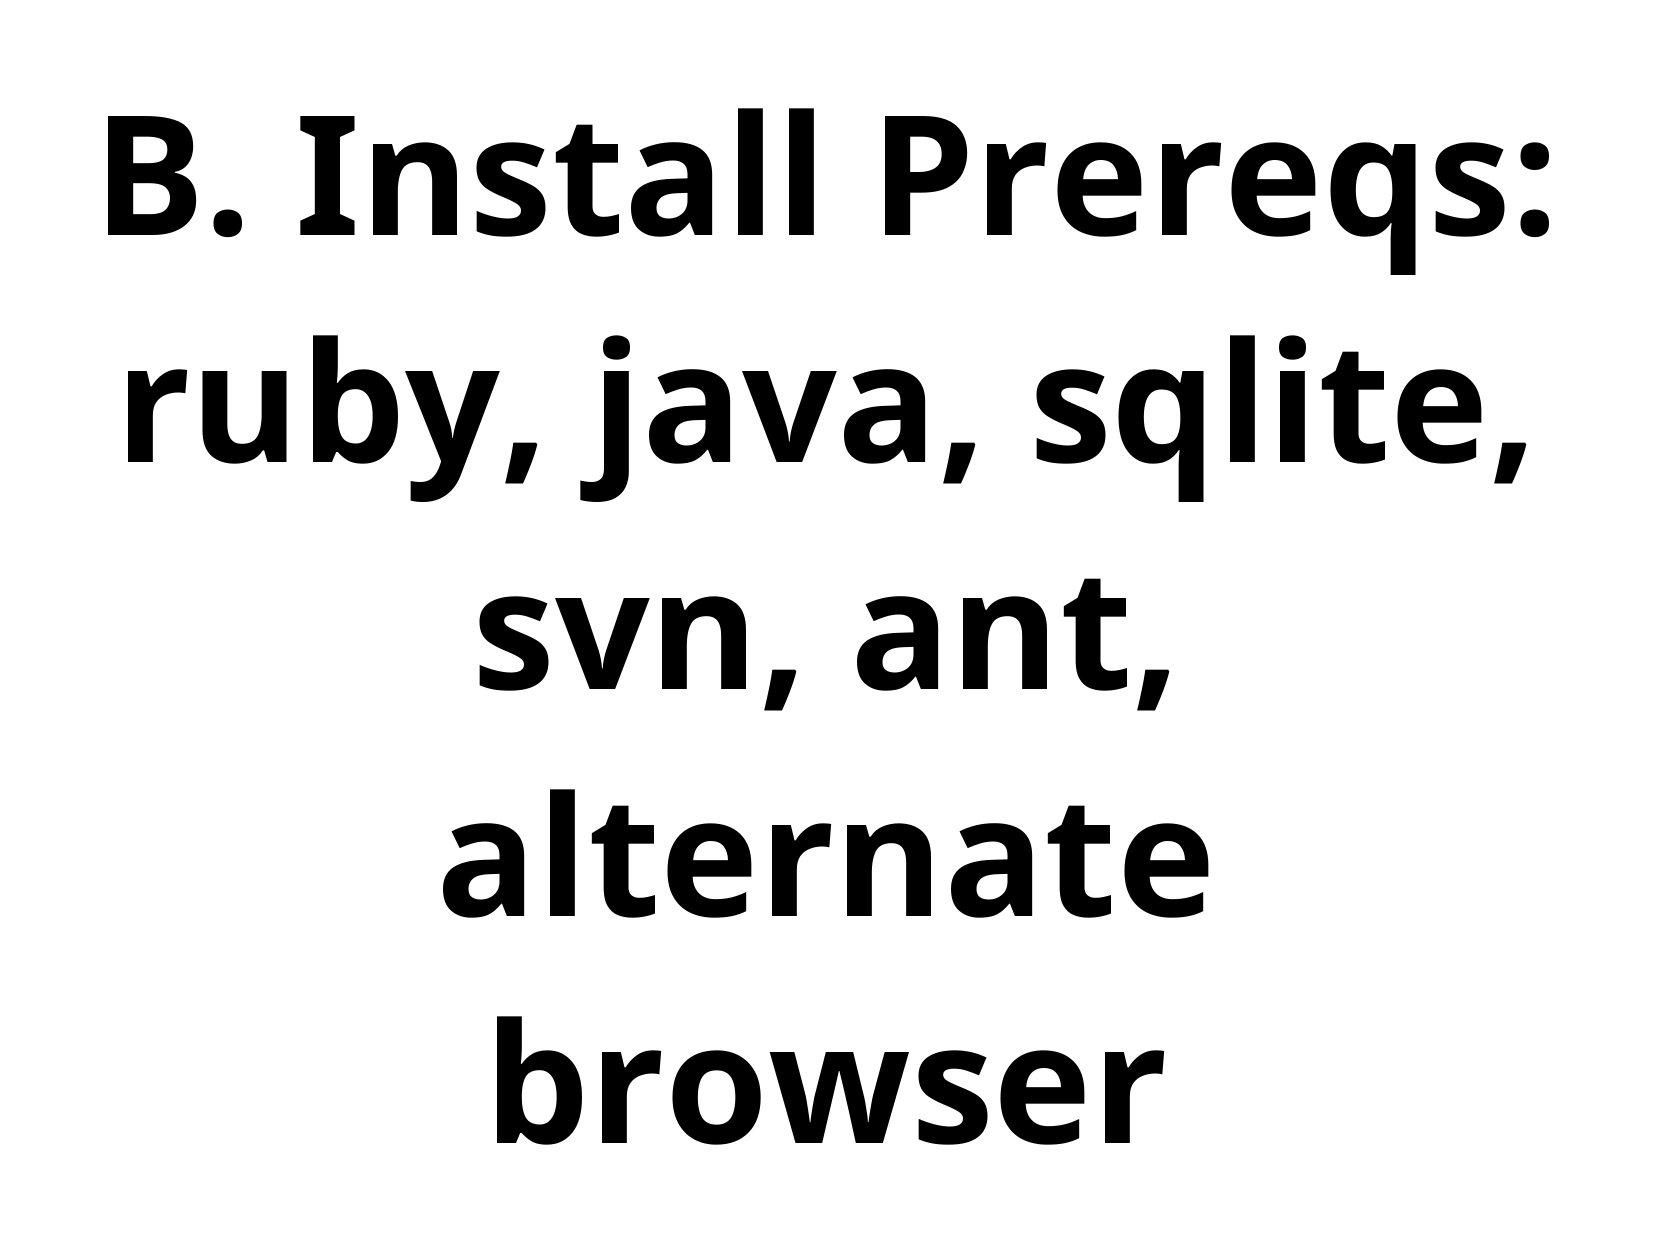

# B. Install Prereqs: ruby, java, sqlite, svn, ant, alternate browser